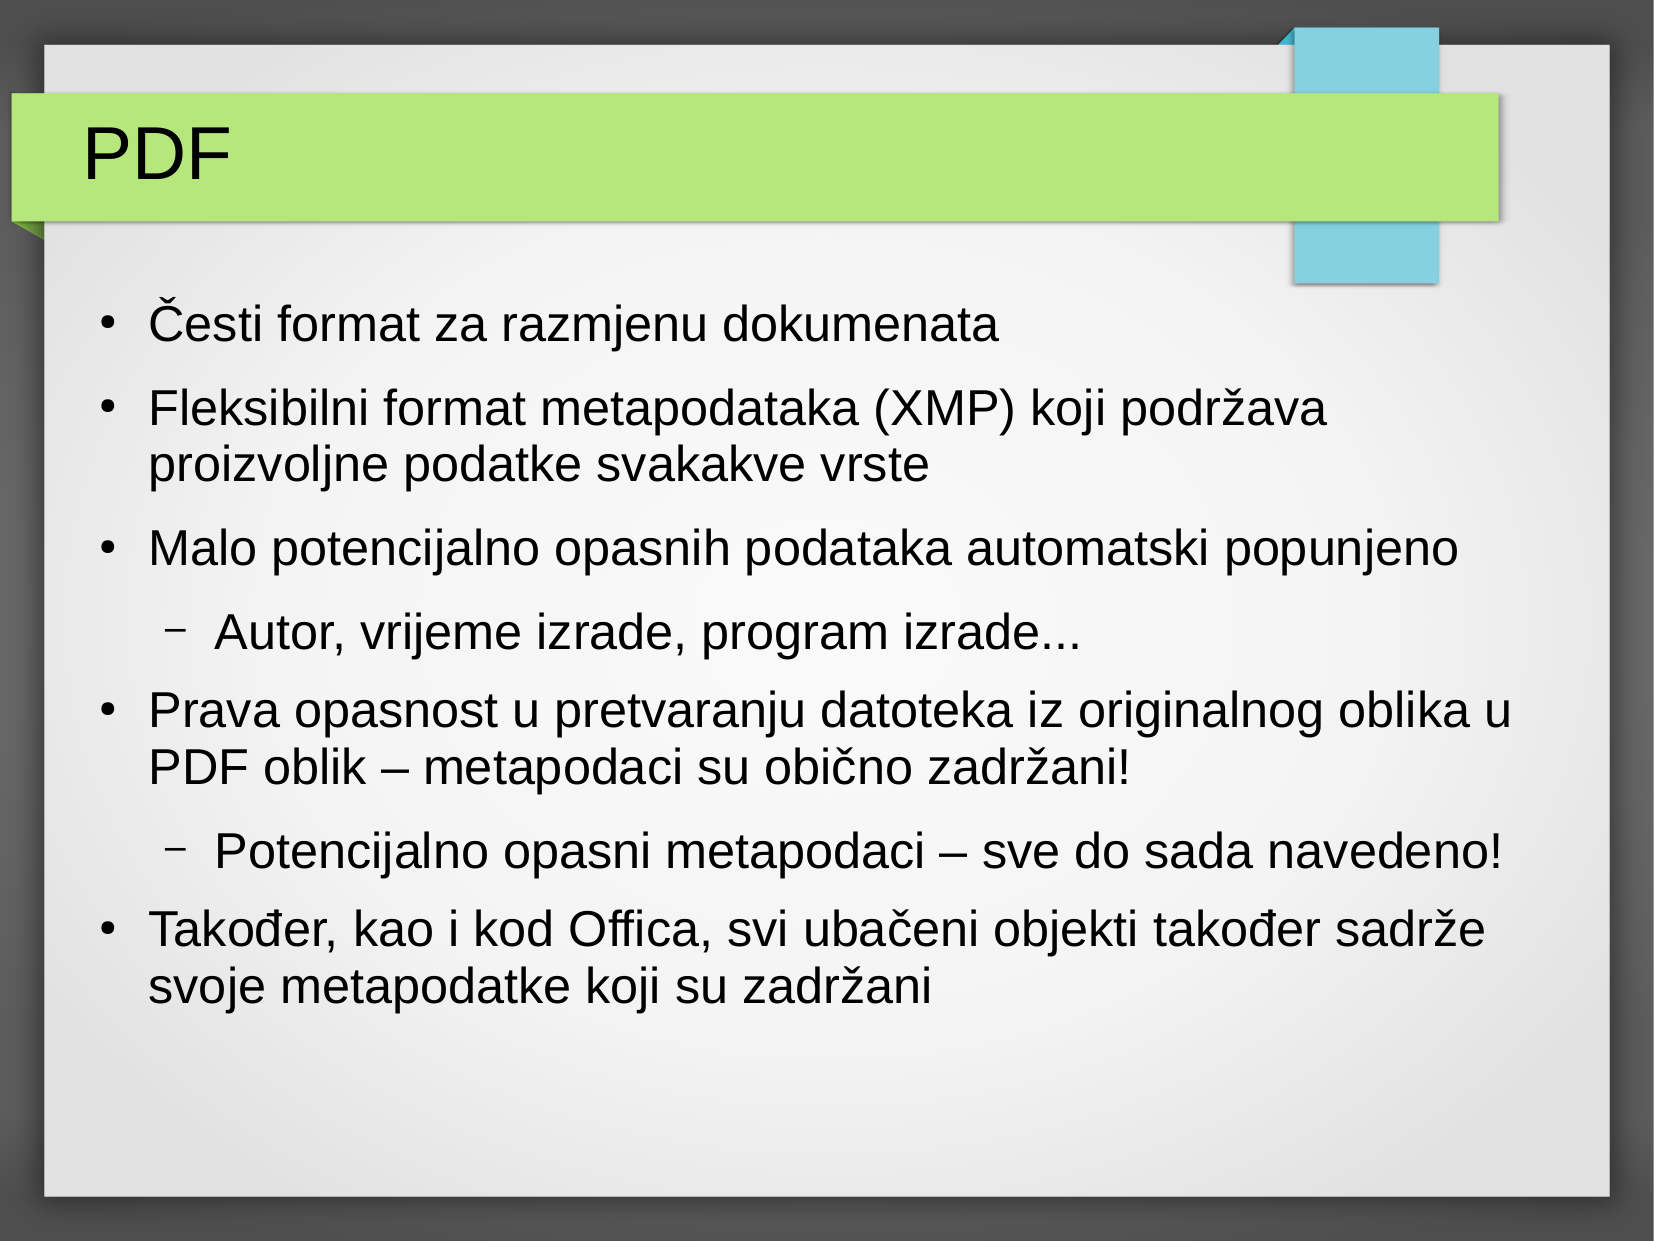

# PDF
Česti format za razmjenu dokumenata
Fleksibilni format metapodataka (XMP) koji podržava proizvoljne podatke svakakve vrste
Malo potencijalno opasnih podataka automatski popunjeno
Autor, vrijeme izrade, program izrade...
Prava opasnost u pretvaranju datoteka iz originalnog oblika u PDF oblik – metapodaci su obično zadržani!
Potencijalno opasni metapodaci – sve do sada navedeno!
Također, kao i kod Offica, svi ubačeni objekti također sadrže svoje metapodatke koji su zadržani